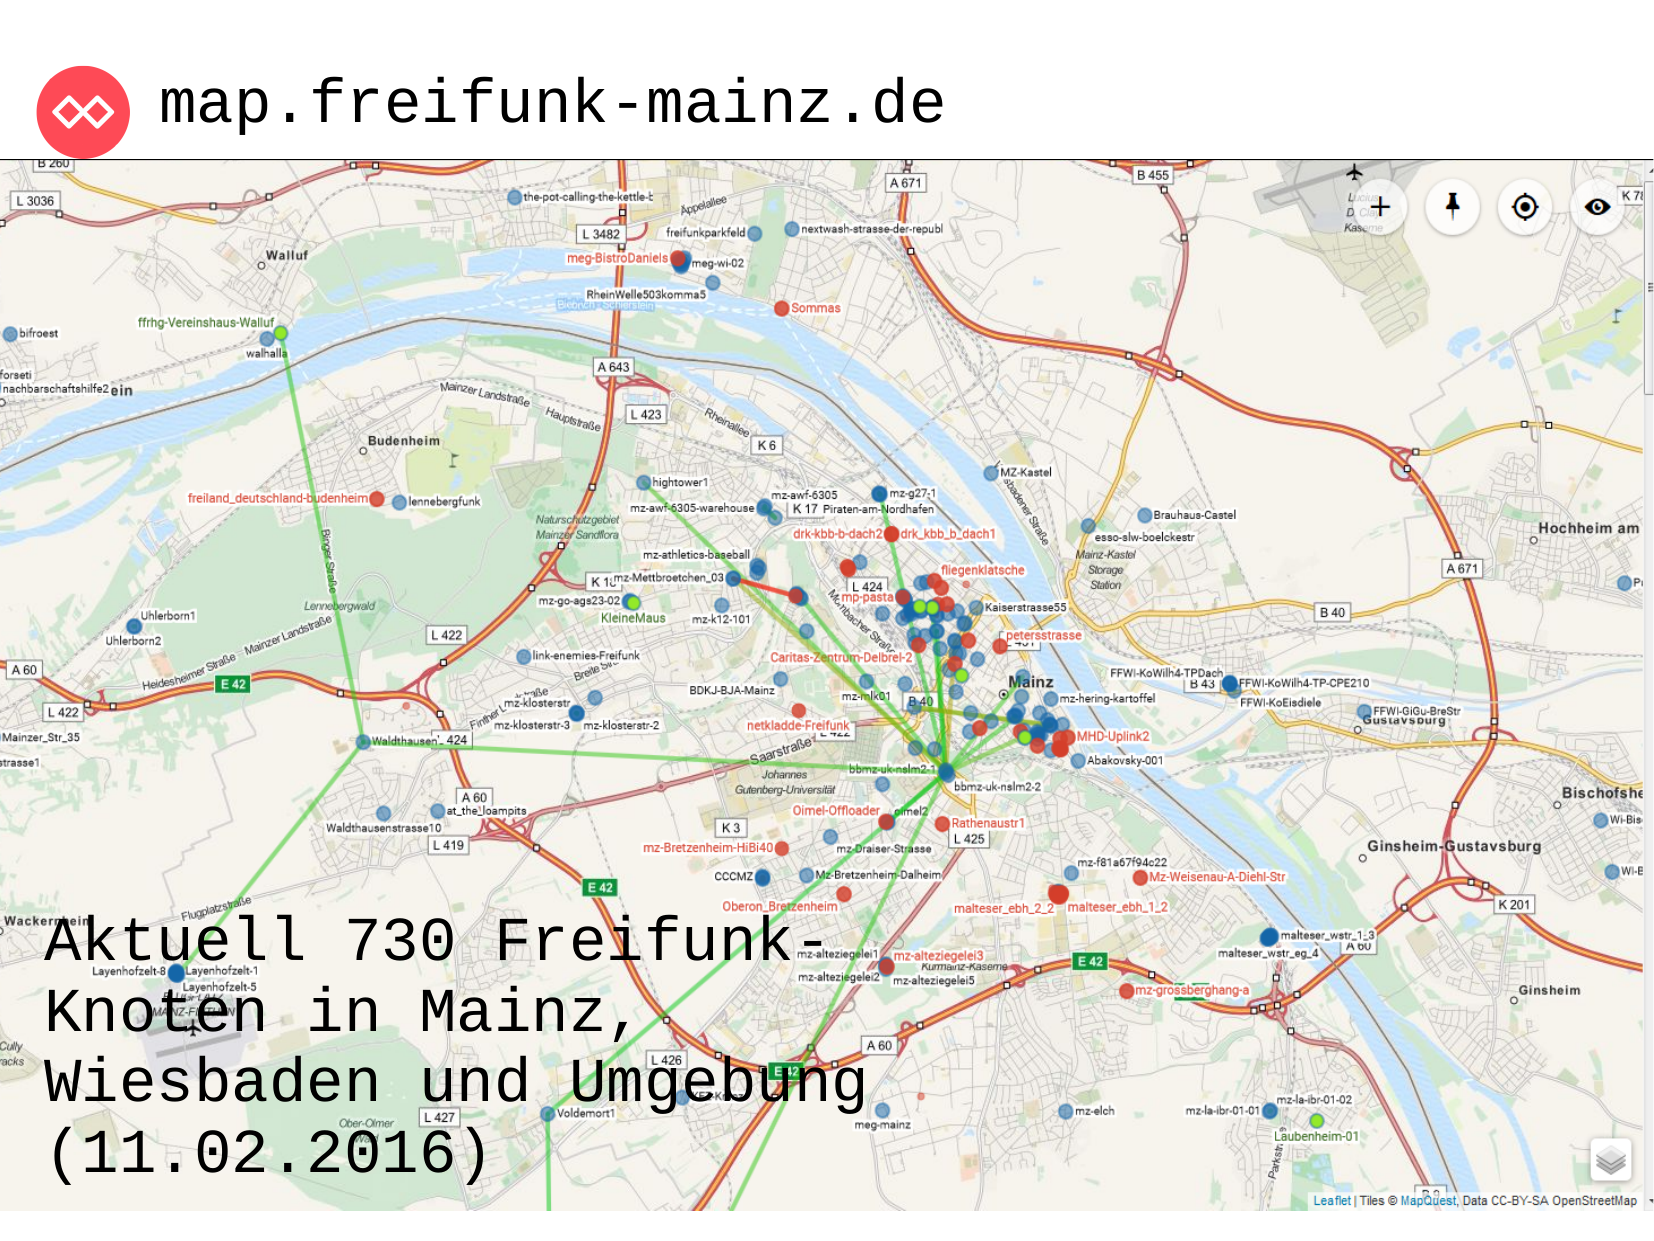

# map.freifunk-mainz.de
Aktuell 730 Freifunk-Knoten in Mainz, Wiesbaden und Umgebung (11.02.2016)